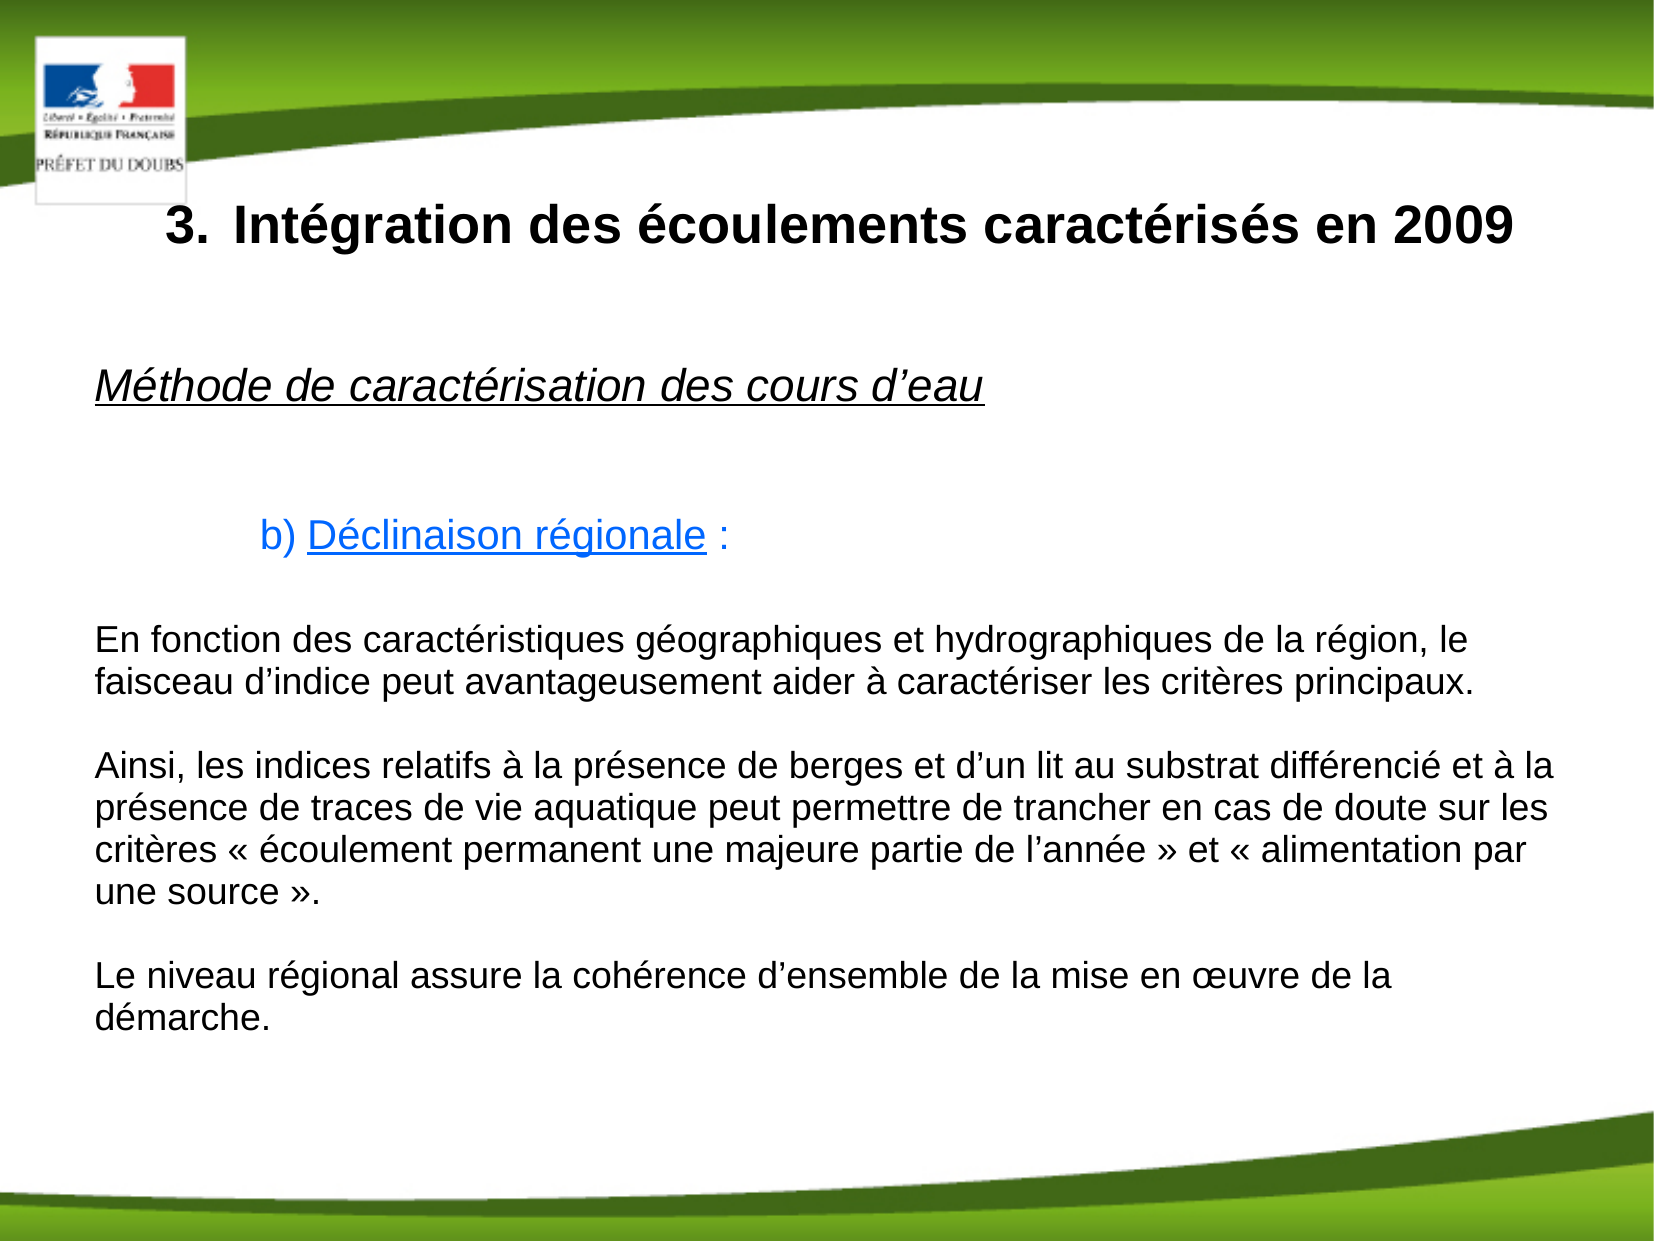

#
 Intégration des écoulements caractérisés en 2009
Méthode de caractérisation des cours d’eau
Déclinaison régionale :
En fonction des caractéristiques géographiques et hydrographiques de la région, le faisceau d’indice peut avantageusement aider à caractériser les critères principaux.
Ainsi, les indices relatifs à la présence de berges et d’un lit au substrat différencié et à la présence de traces de vie aquatique peut permettre de trancher en cas de doute sur les critères « écoulement permanent une majeure partie de l’année » et « alimentation par une source ».
Le niveau régional assure la cohérence d’ensemble de la mise en œuvre de la démarche.